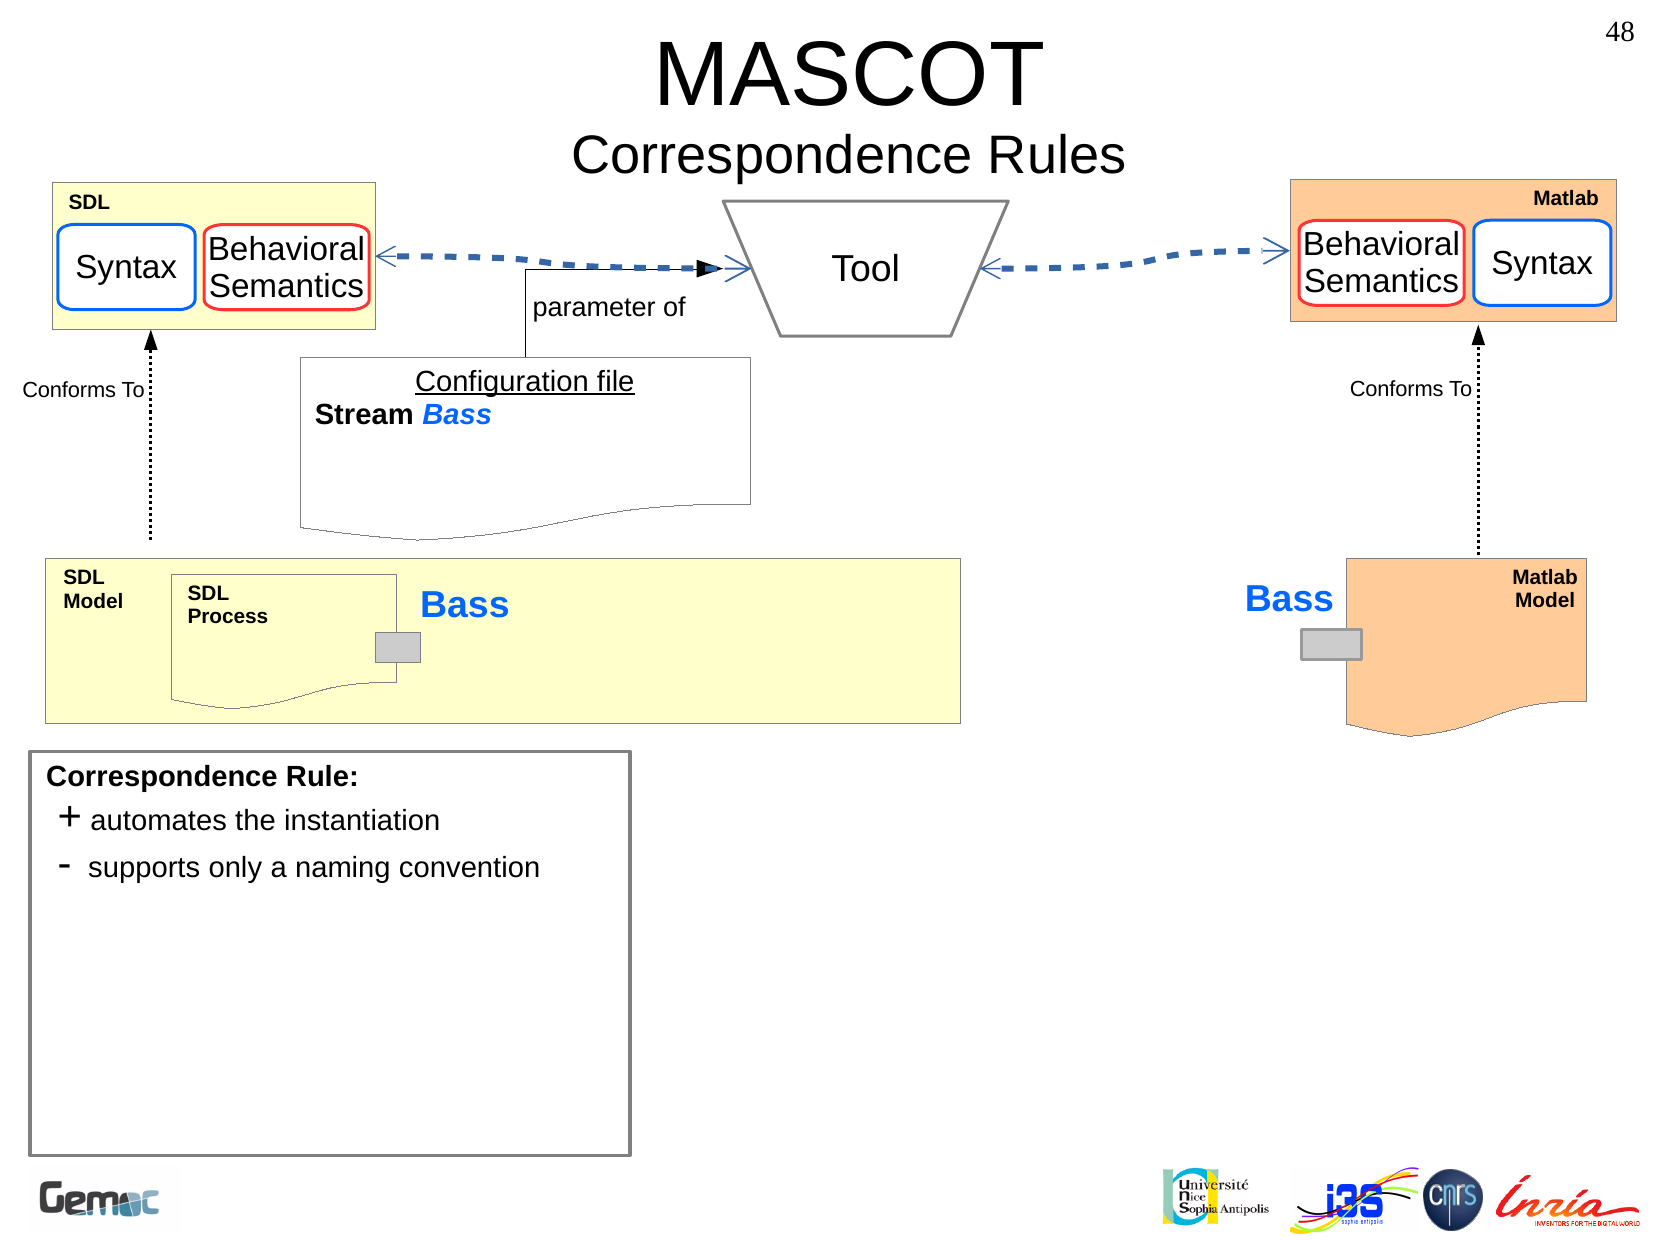

# MASCOT Correspondence Rules
48
Matlab
SDL
Tool
Behavioral
Semantics
Syntax
Syntax
Behavioral
Semantics
Conforms To
Conforms To
Configuration file
Stream Bass
Matlab
Model
SDL
Model
Bass
SDL
Process
Bass
Correspondence Rule:
 + automates the instantiation
 - supports only a naming convention
Language 2
Language 2
Language 2
Language 2
Language 2
Language 2
 generates
 generates
 generates
 generates
 generates
 generates
Conforms to
Conforms to
Conforms to
Conforms to
Conforms to
Conforms to
System
Designer
System
Designer
System
Designer
System
Designer
System
Designer
System
Designer
defines
defines
defines
defines
defines
defines
Model 1
Model 2
Model 3
Model 1
Model 2
Model 3
Model 1
Model 2
Model 3
Model 1
Model 2
Model 3
Model 1
Model 2
Model 3
Model 1
Model 2
Model 3
 Coordination
/
Communication
 Coordination
/
Communication
 Coordination
/
Communication
 Coordination
/
Communication
 Coordination
/
Communication
 Coordination
/
Communication
Model A
Model B
Model B
Model A
Model B
Model B
Model A
Model B
Model B
Model A
Model B
Model B
Model A
Model B
Model B
Model A
Model B
Model B